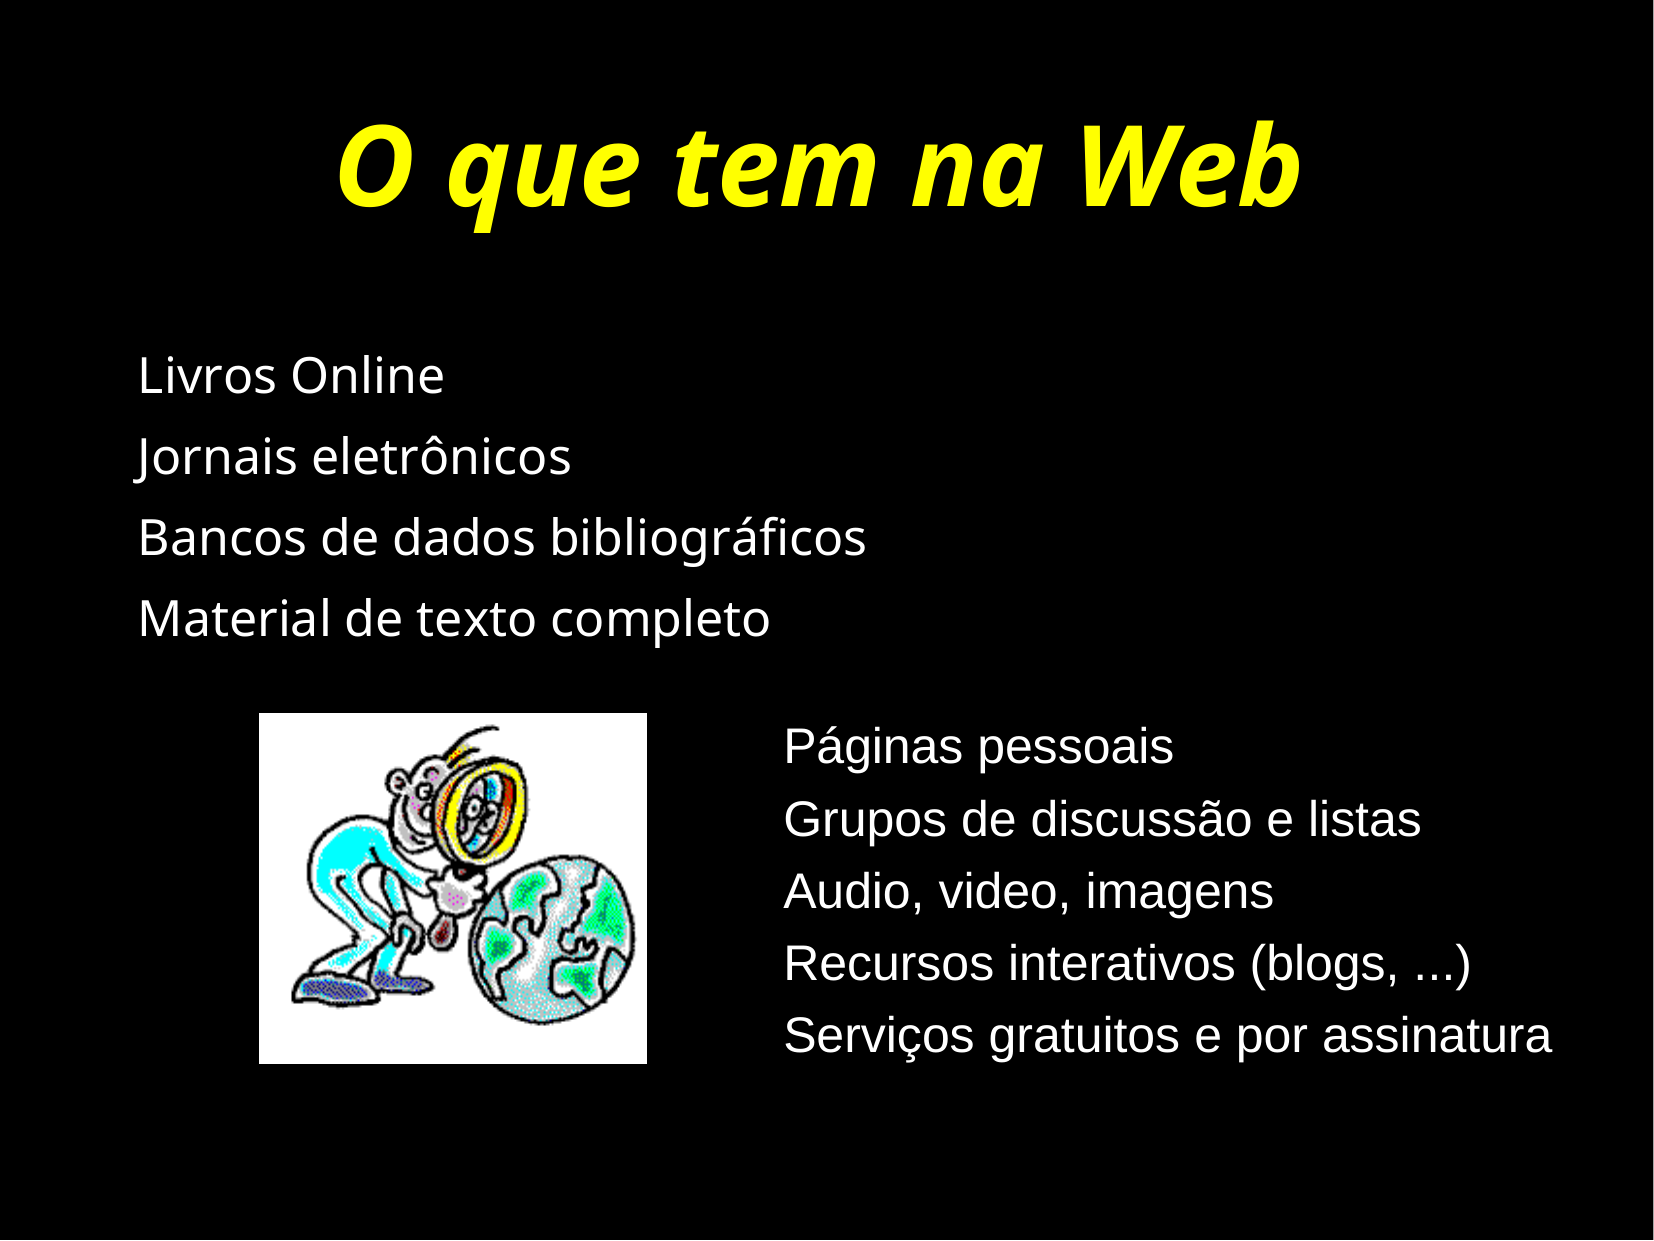

O que tem na Web
# Livros Online
Jornais eletrônicos
Bancos de dados bibliográficos
Material de texto completo
Páginas pessoais
Grupos de discussão e listas
Audio, video, imagens
Recursos interativos (blogs, ...)
Serviços gratuitos e por assinatura